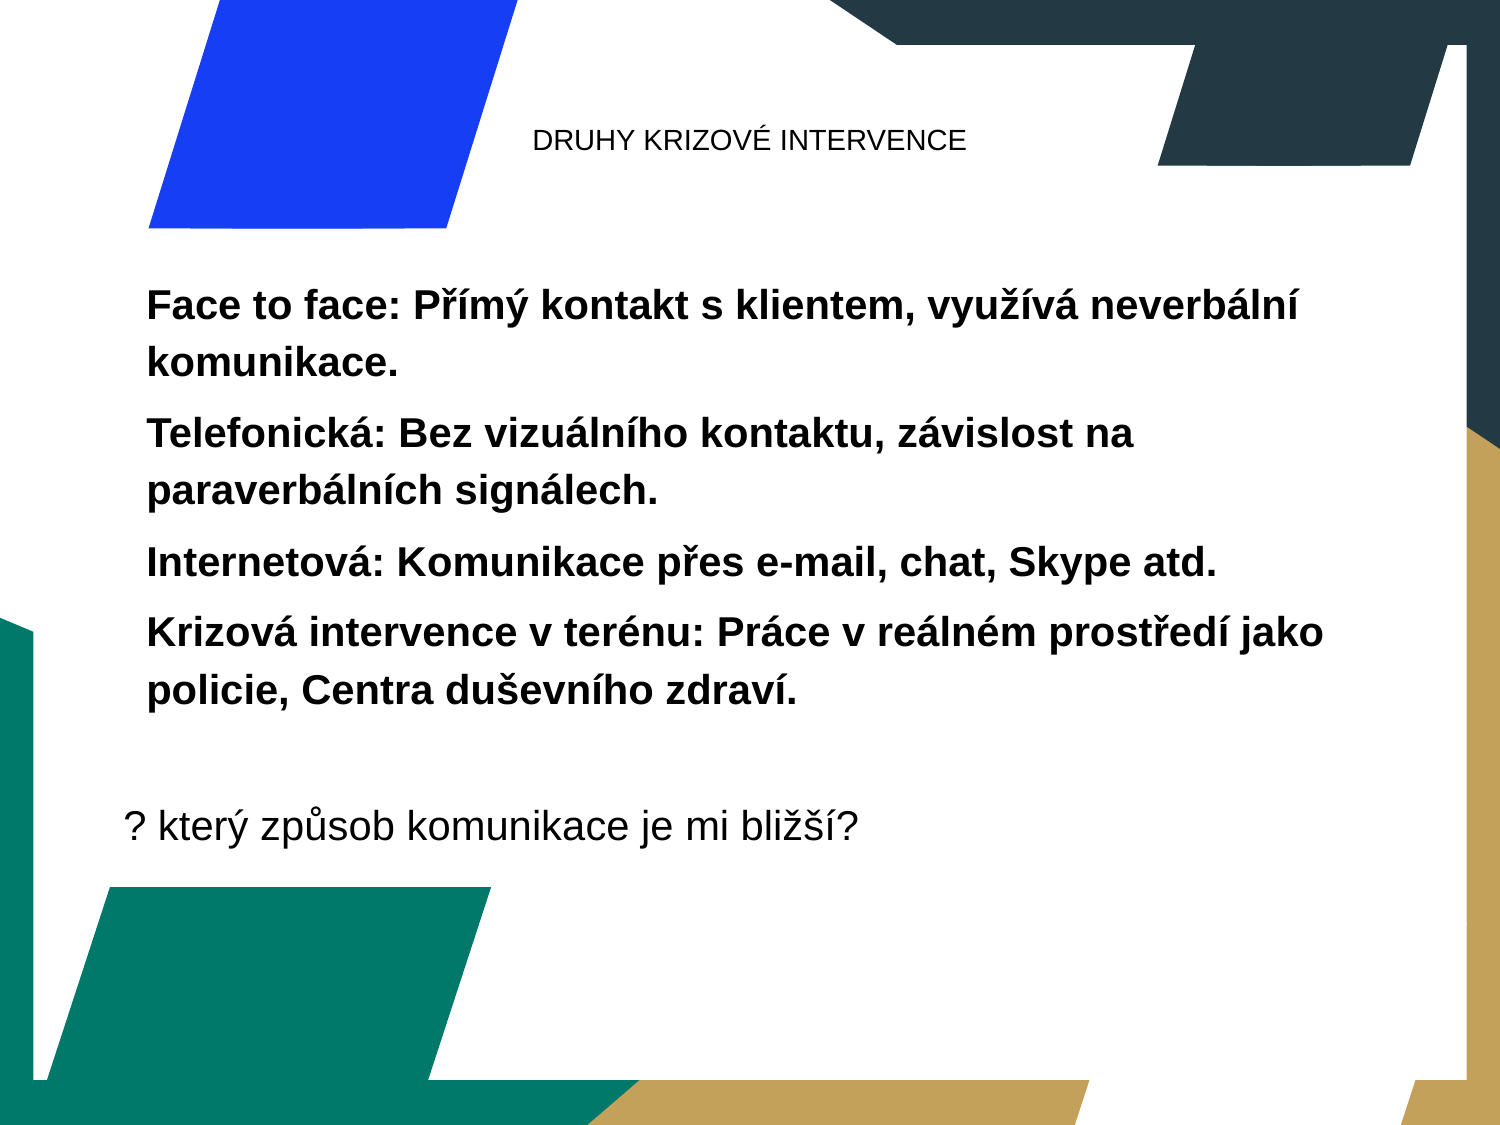

# DRUHY KRIZOVÉ INTERVENCE
Face to face: Přímý kontakt s klientem, využívá neverbální komunikace.
Telefonická: Bez vizuálního kontaktu, závislost na paraverbálních signálech.
Internetová: Komunikace přes e-mail, chat, Skype atd.
Krizová intervence v terénu: Práce v reálném prostředí jako policie, Centra duševního zdraví.
? který způsob komunikace je mi bližší?